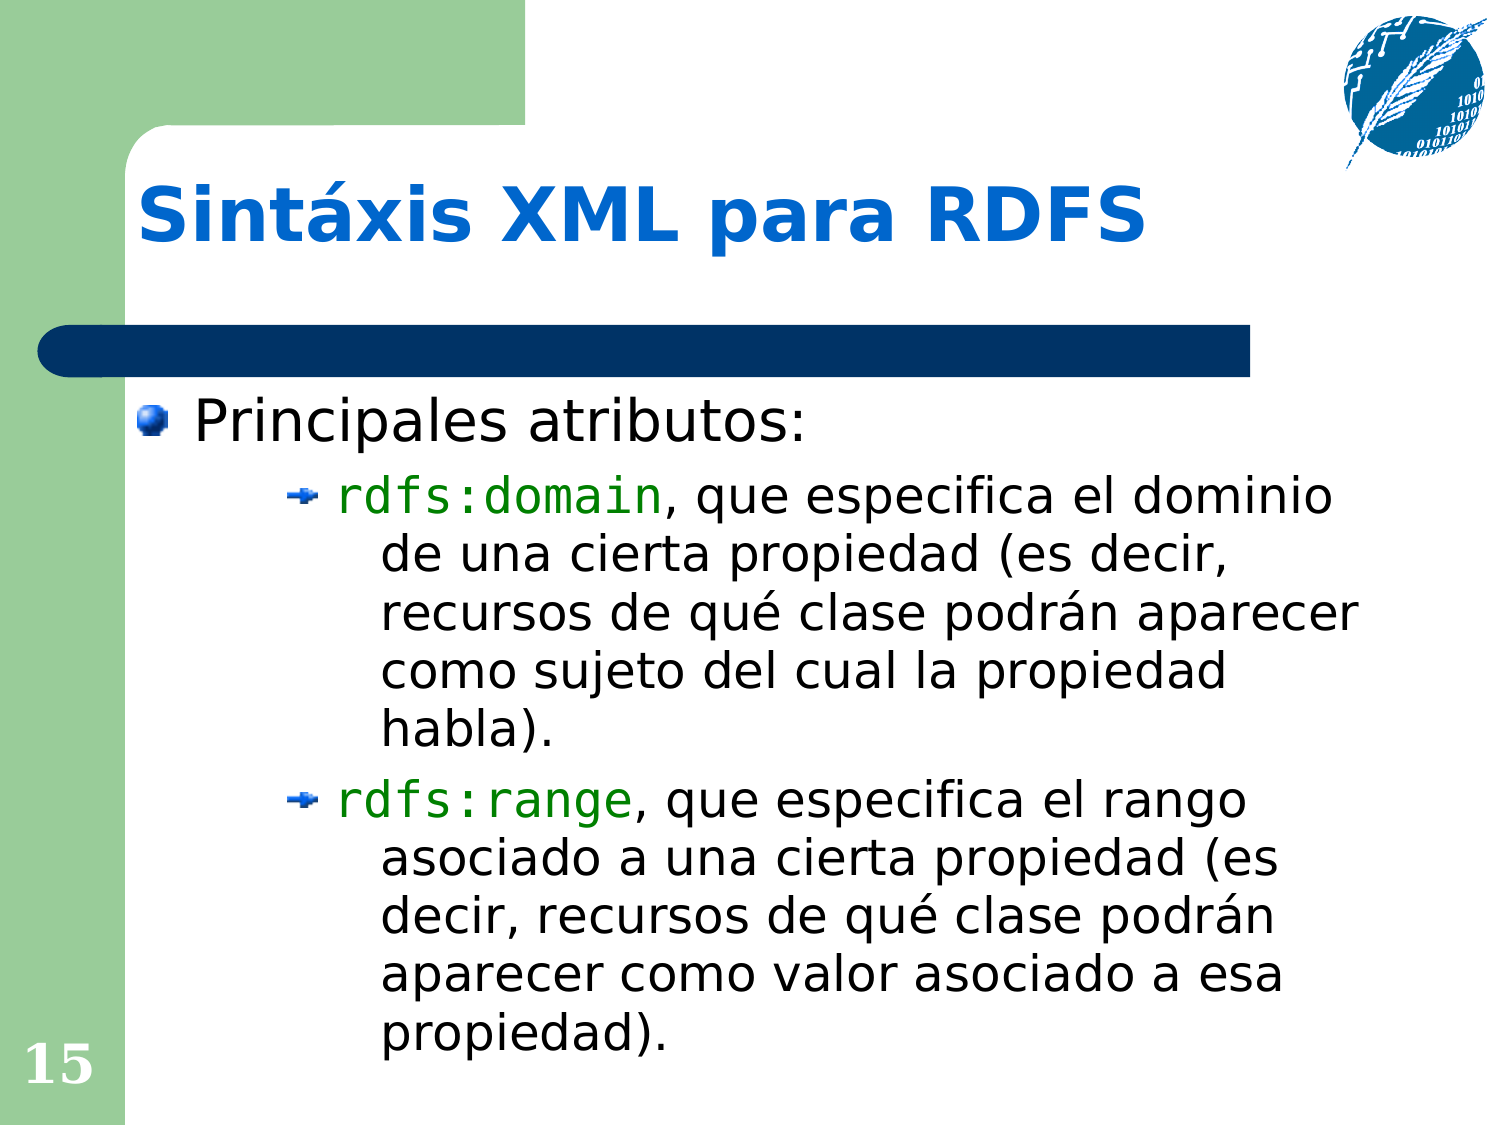

# Sintáxis XML para RDFS
Principales atributos:
rdfs:domain, que especifica el dominio de una cierta propiedad (es decir, recursos de qué clase podrán aparecer como sujeto del cual la propiedad habla).
rdfs:range, que especifica el rango asociado a una cierta propiedad (es decir, recursos de qué clase podrán aparecer como valor asociado a esa propiedad).
15